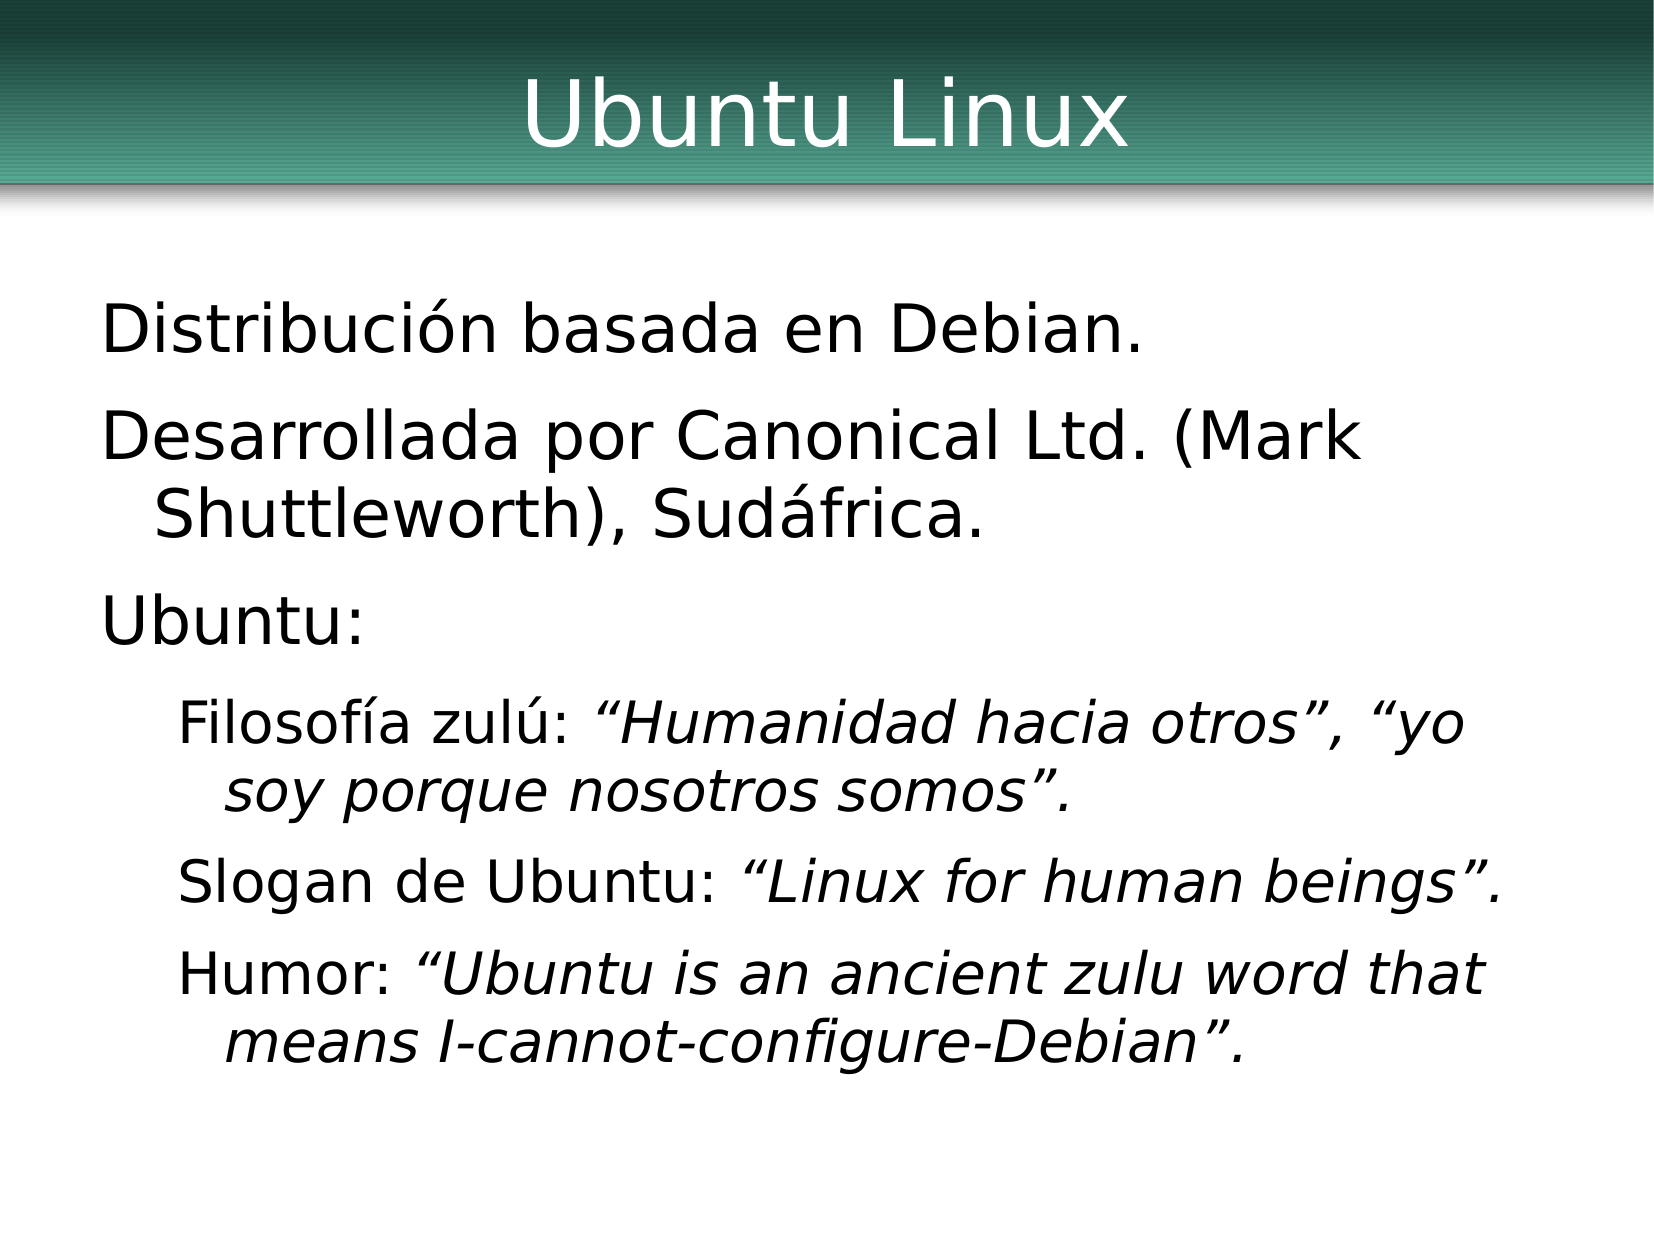

# Ubuntu Linux
Distribución basada en Debian.
Desarrollada por Canonical Ltd. (Mark Shuttleworth), Sudáfrica.
Ubuntu:
Filosofía zulú: “Humanidad hacia otros”, “yo soy porque nosotros somos”.
Slogan de Ubuntu: “Linux for human beings”.
Humor: “Ubuntu is an ancient zulu word that means I-cannot-configure-Debian”.